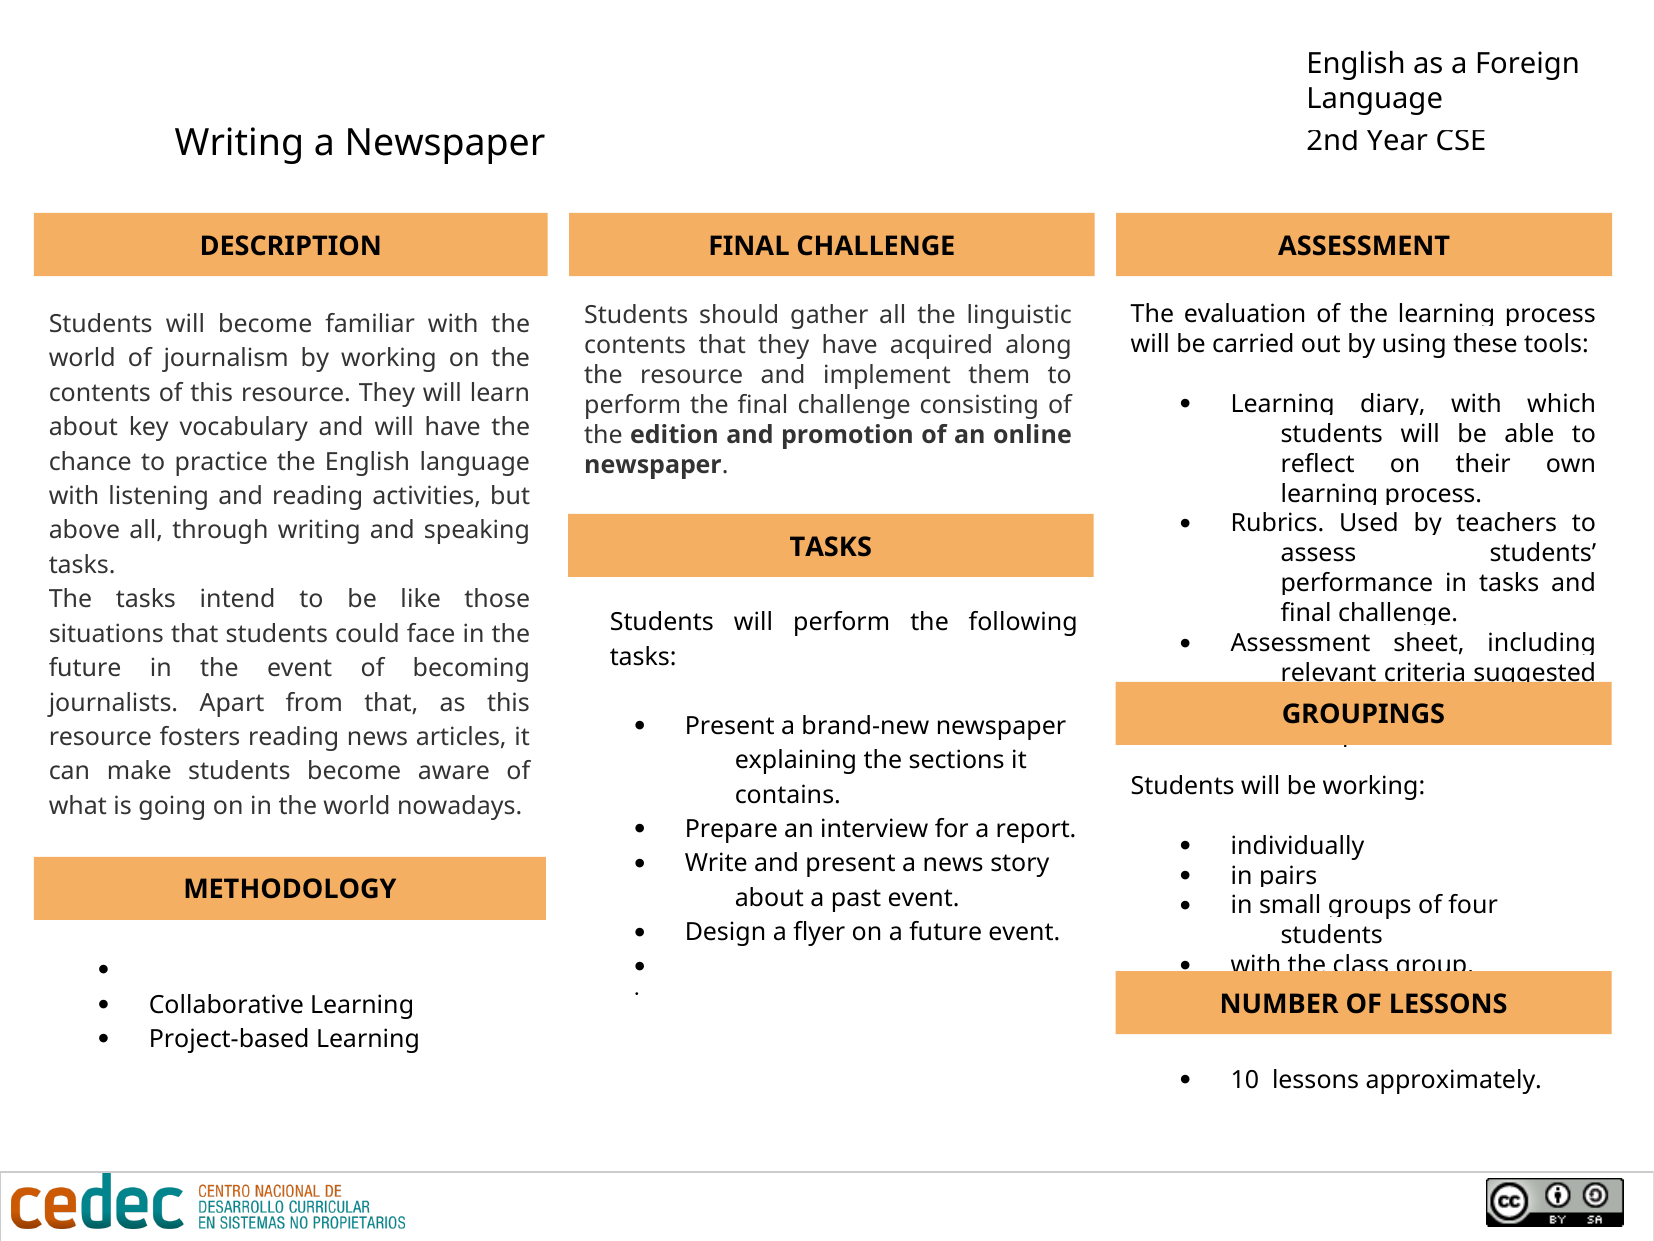

DIDACTIC PROPOSAL
English as a Foreign Language
Subject:
Writing a Newspaper
2nd Year CSE
Course:
OER:
DESCRIPTION
FINAL CHALLENGE
ASSESSMENT
The evaluation of the learning process will be carried out by using these tools:
Learning diary, with which students will be able to reflect on their own learning process.
Rubrics. Used by teachers to assess students’ performance in tasks and final challenge.
Assessment sheet, including relevant criteria suggested by students to evaluate their peers.
Students should gather all the linguistic contents that they have acquired along the resource and implement them to perform the final challenge consisting of the edition and promotion of an online newspaper.
Students will become familiar with the world of journalism by working on the contents of this resource. They will learn about key vocabulary and will have the chance to practice the English language with listening and reading activities, but above all, through writing and speaking tasks.
The tasks intend to be like those situations that students could face in the future in the event of becoming journalists. Apart from that, as this resource fosters reading news articles, it can make students become aware of what is going on in the world nowadays.
TASKS
Students will perform the following tasks:
Present a brand-new newspaper explaining the sections it contains.
Prepare an interview for a report.
Write and present a news story about a past event.
Design a flyer on a future event.
GROUPINGS
Students will be working:
individually
in pairs
in small groups of four students
with the class group.
METHODOLOGY
Collaborative Learning
Project-based Learning
NUMBER OF LESSONS
10 lessons approximately.